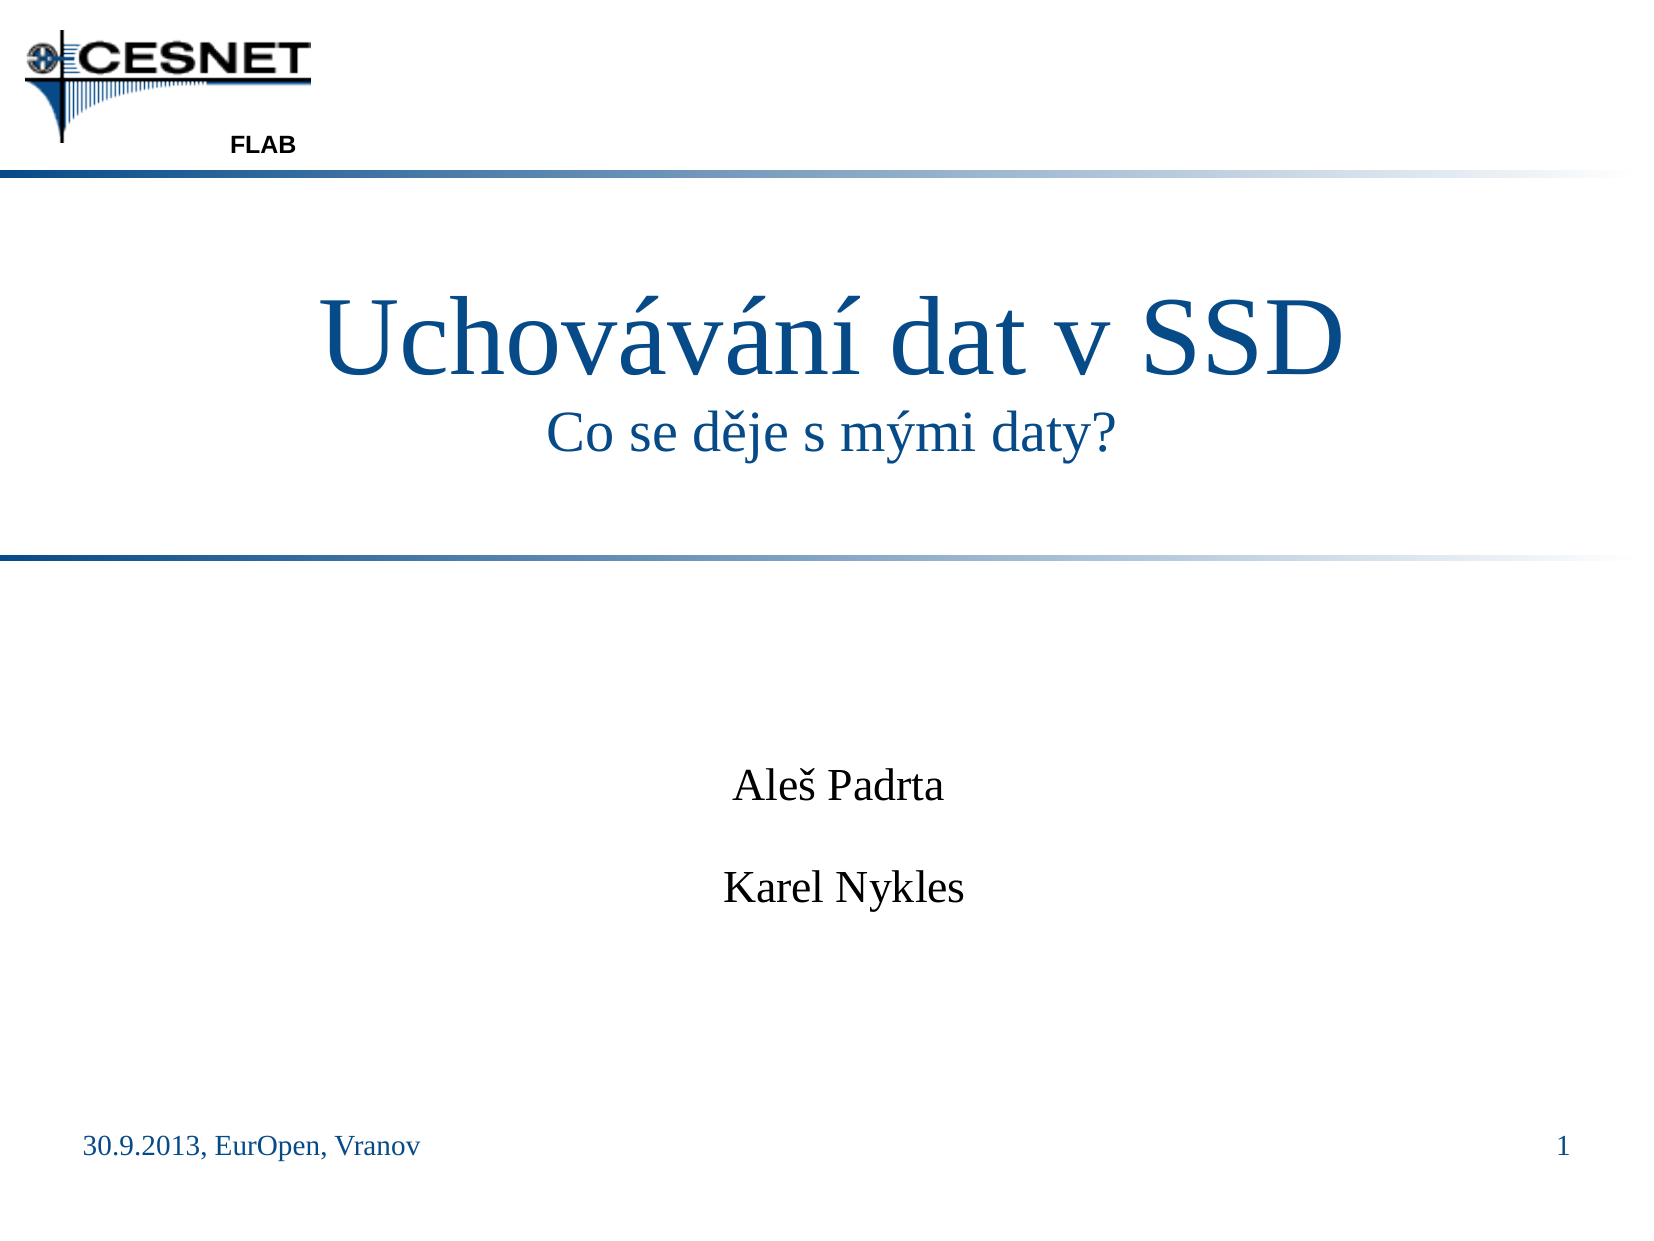

Uchovávání dat v SSD
Co se děje s mými daty?
# Aleš Padrta
Karel Nykles
30.9.2013, EurOpen, Vranov
1